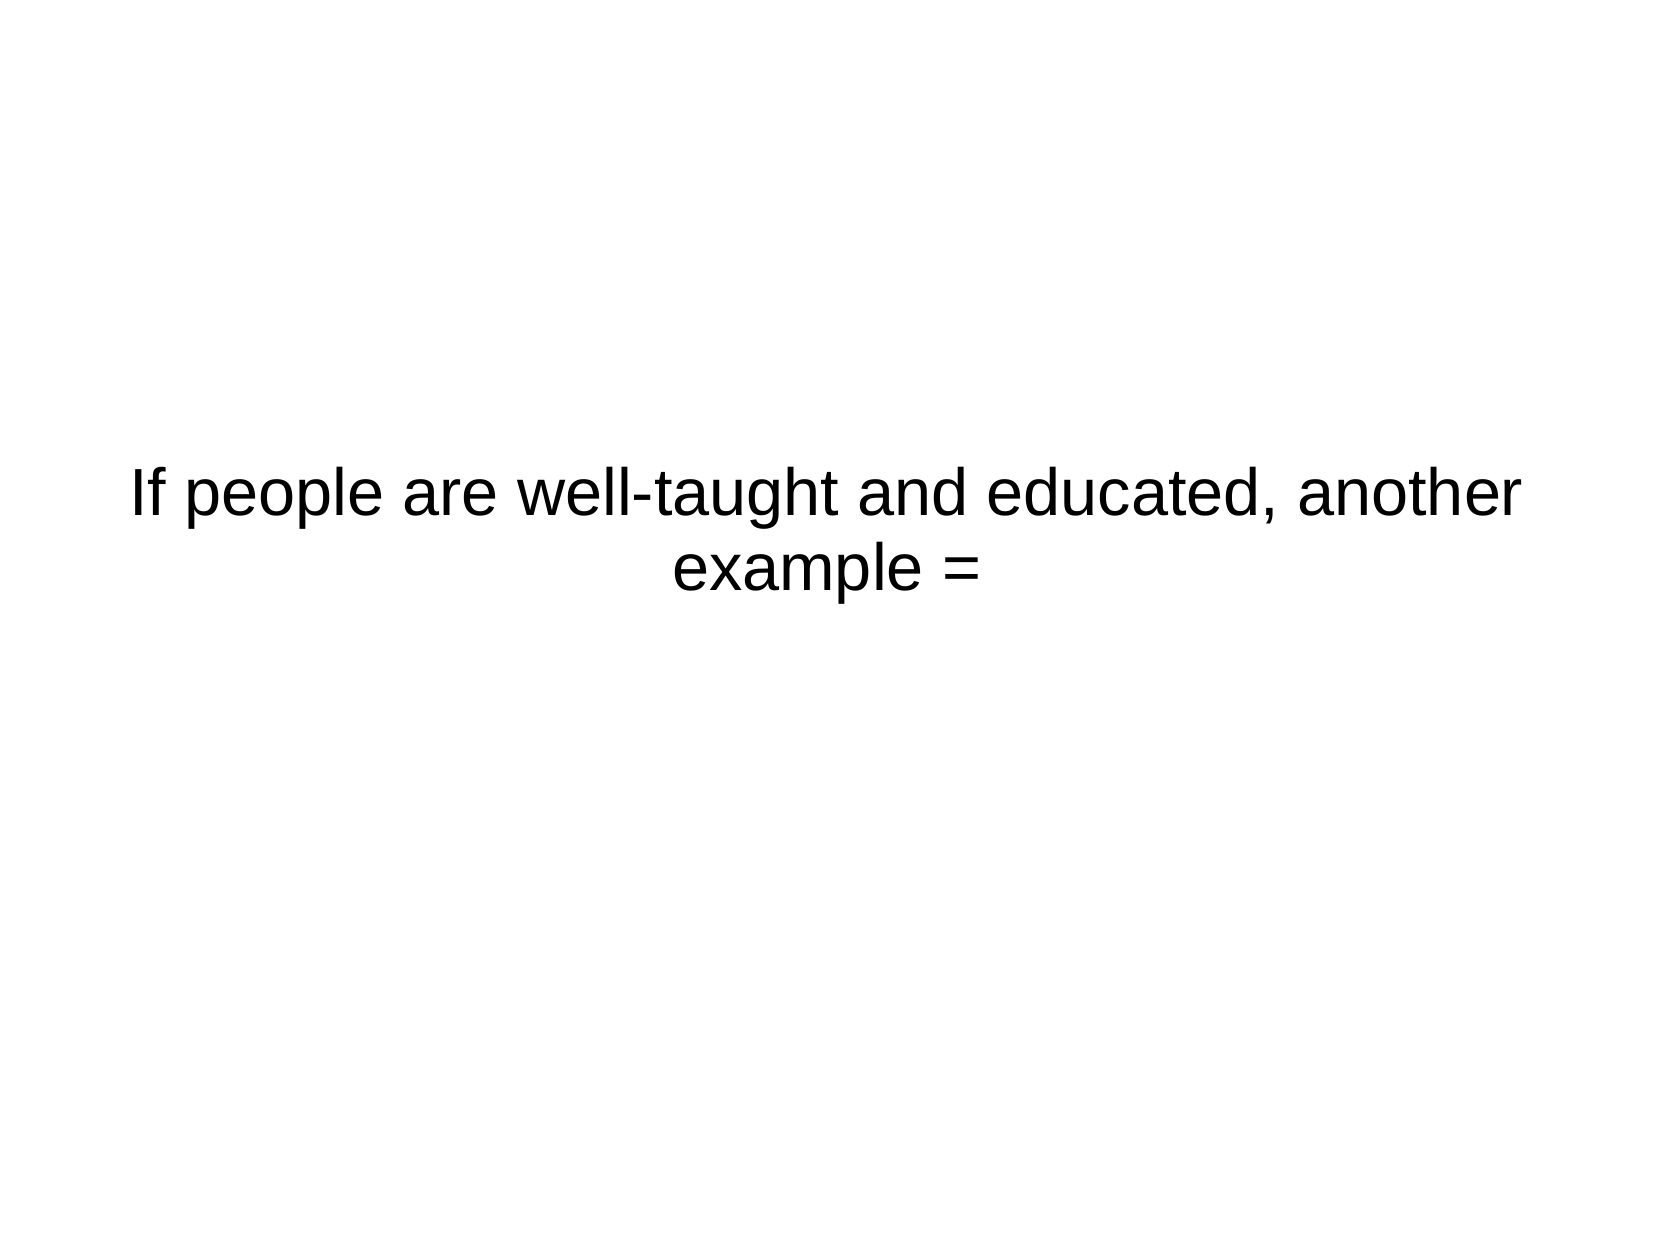

# If people are well-taught and educated, another example =